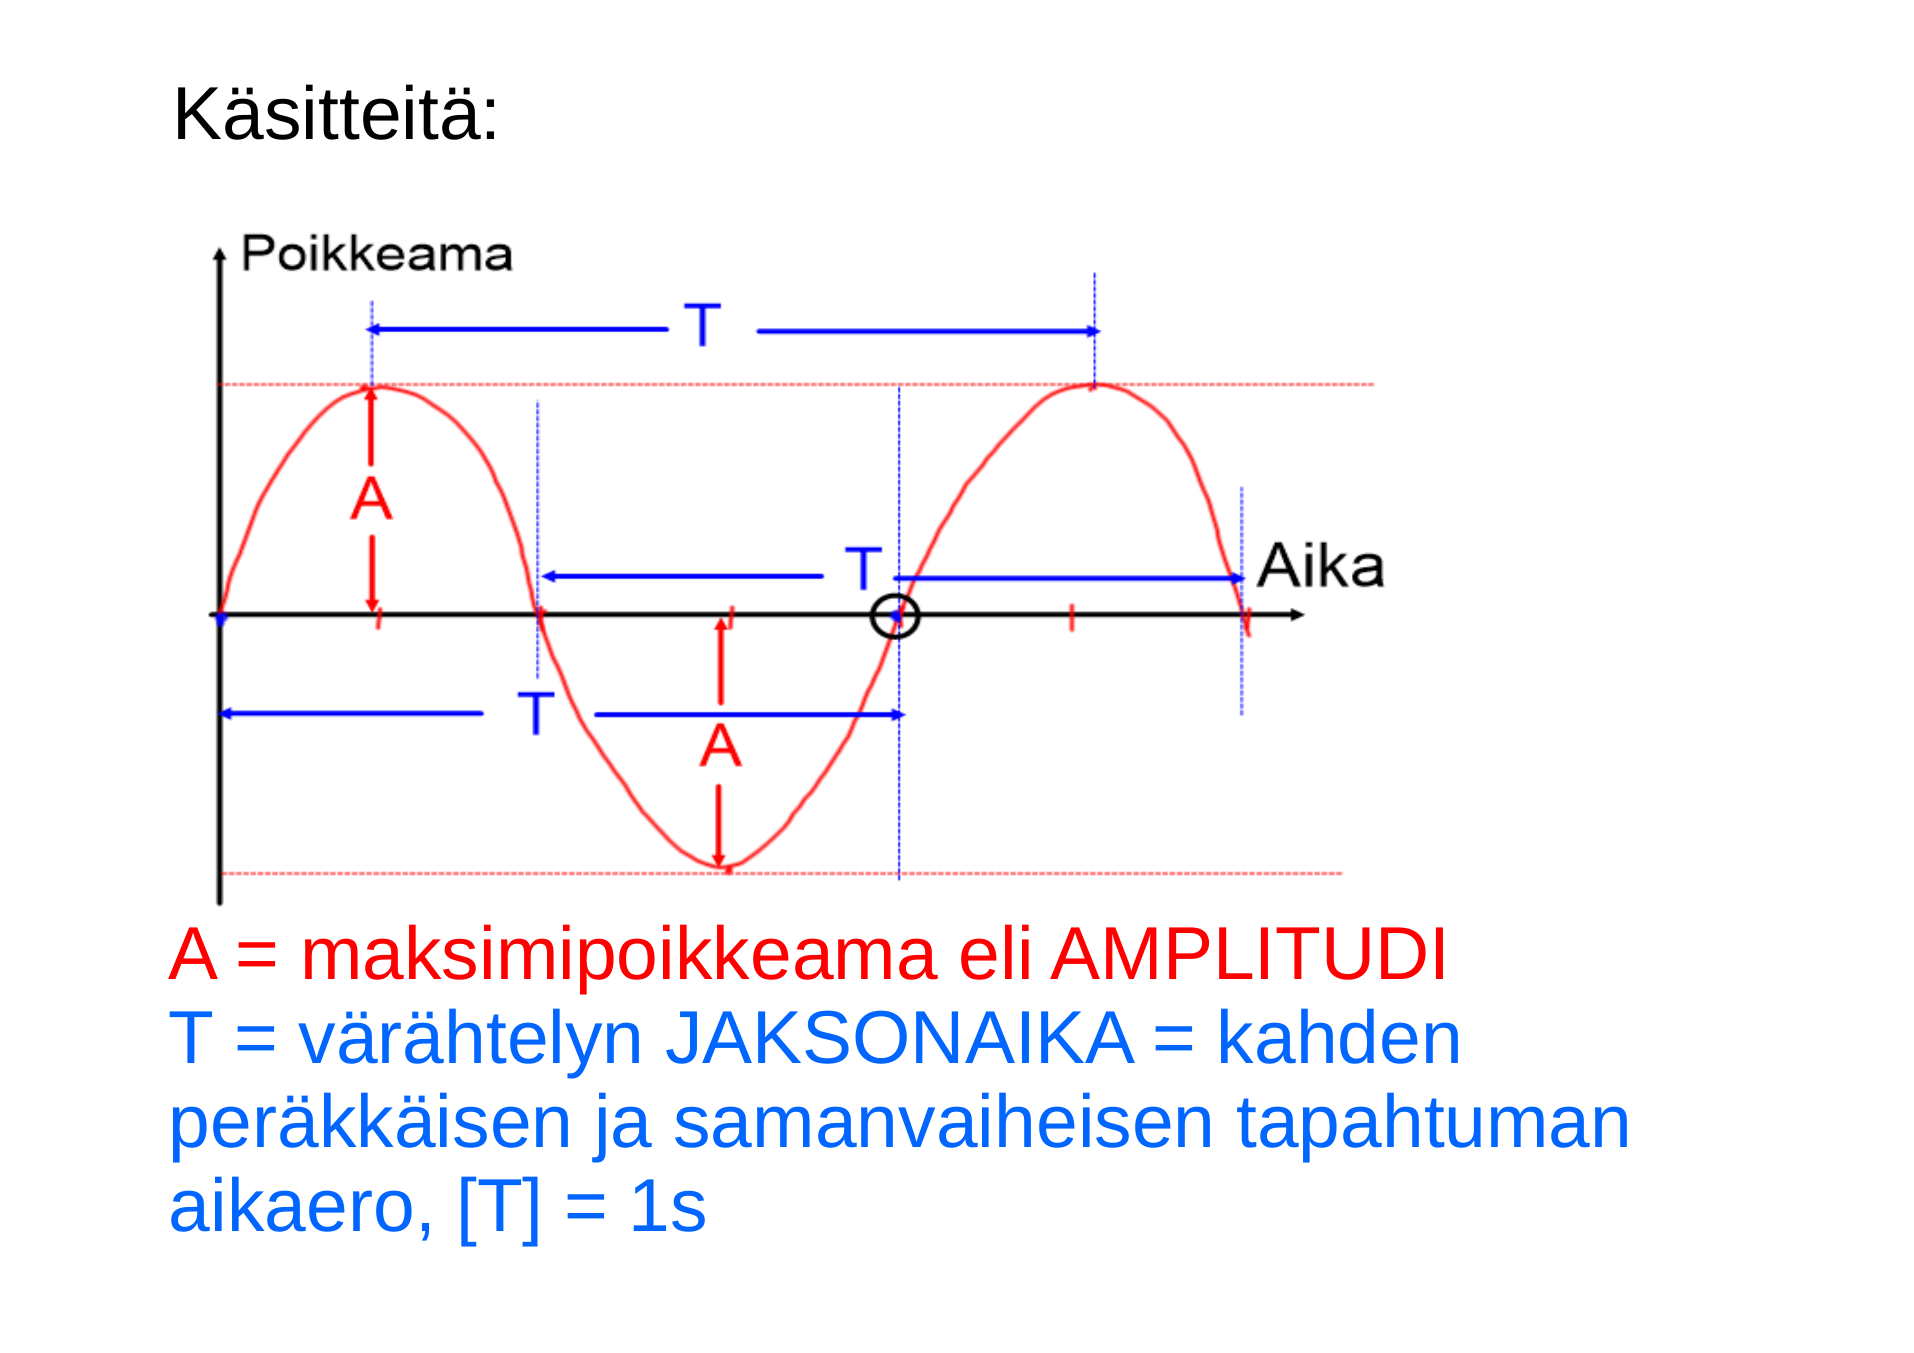

Käsitteitä:
A = maksimipoikkeama eli AMPLITUDI
T = värähtelyn JAKSONAIKA = kahden peräkkäisen ja samanvaiheisen tapahtuman aikaero, [T] = 1s